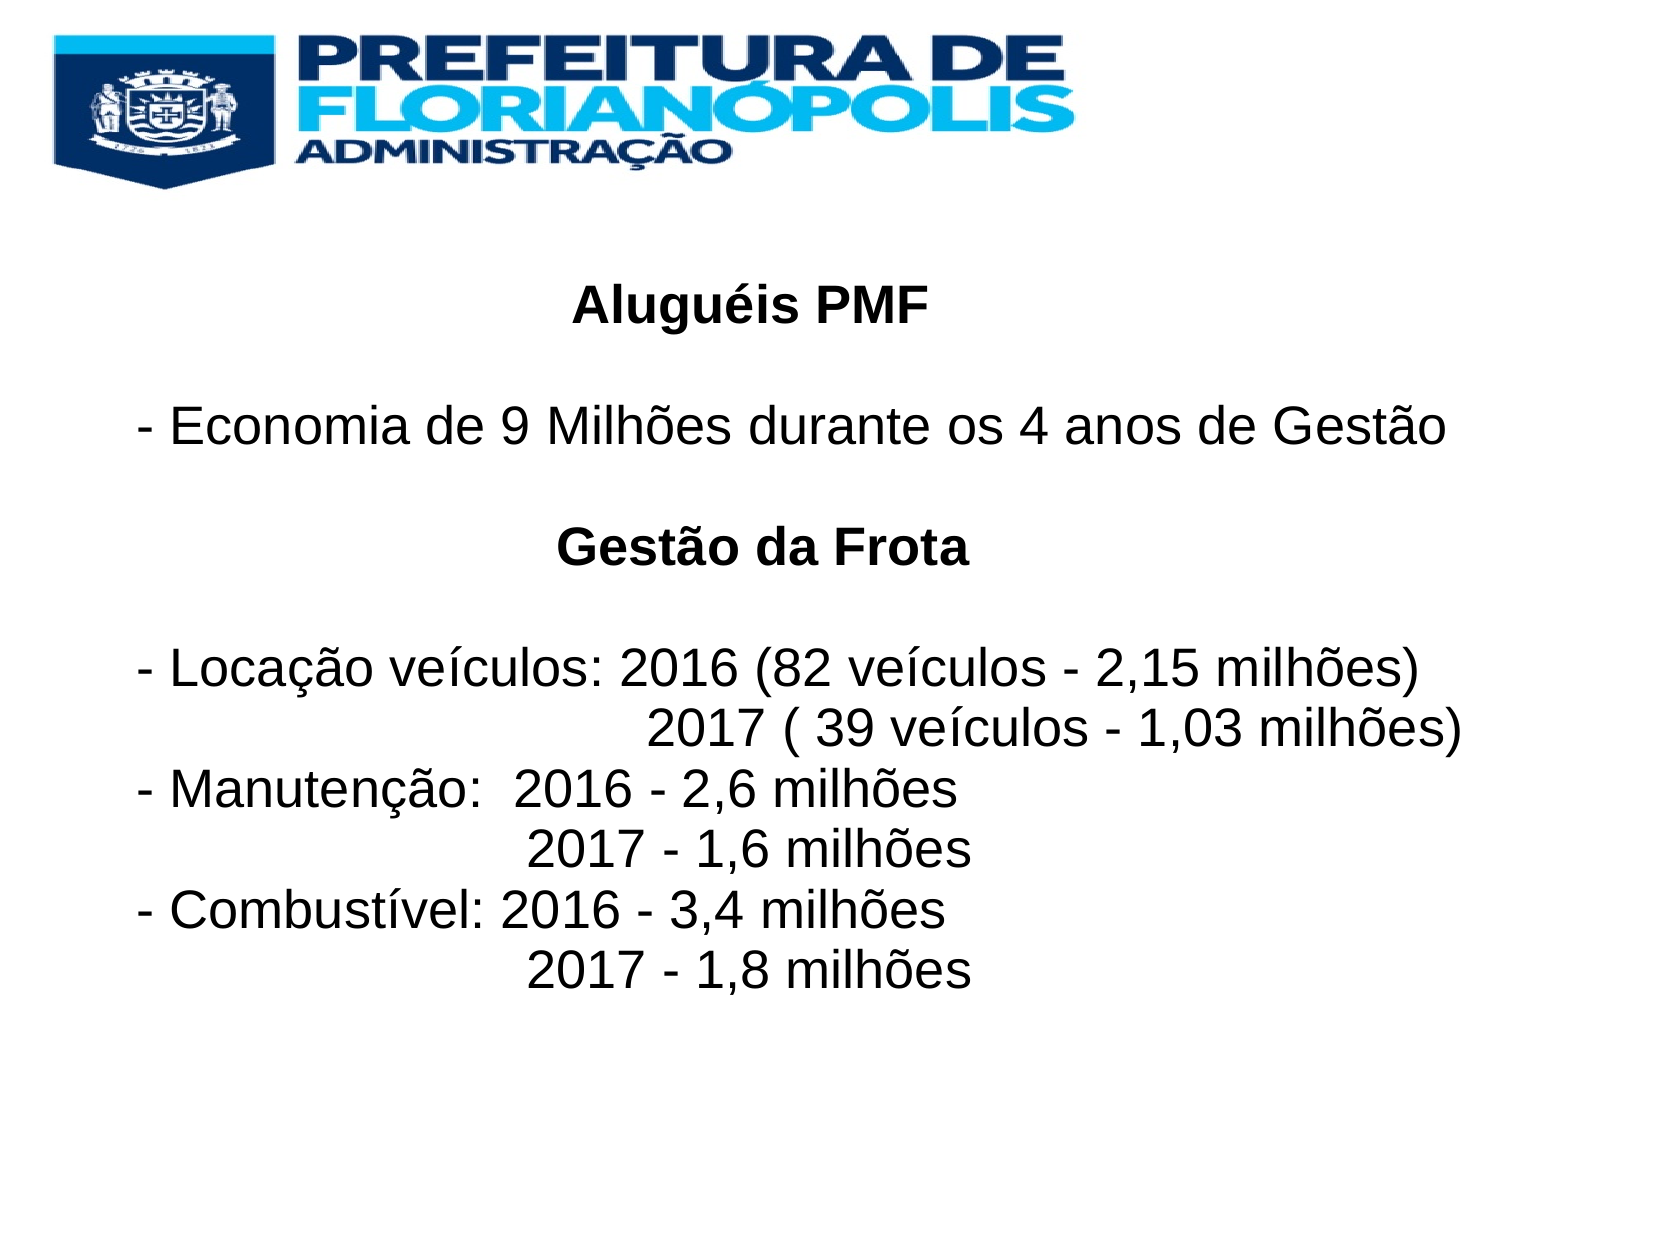

# Aluguéis PMF - Economia de 9 Milhões durante os 4 anos de Gestão Gestão da Frota - Locação veículos: 2016 (82 veículos - 2,15 milhões) 2017 ( 39 veículos - 1,03 milhões) - Manutenção: 2016 - 2,6 milhões 2017 - 1,6 milhões - Combustível: 2016 - 3,4 milhões 2017 - 1,8 milhões